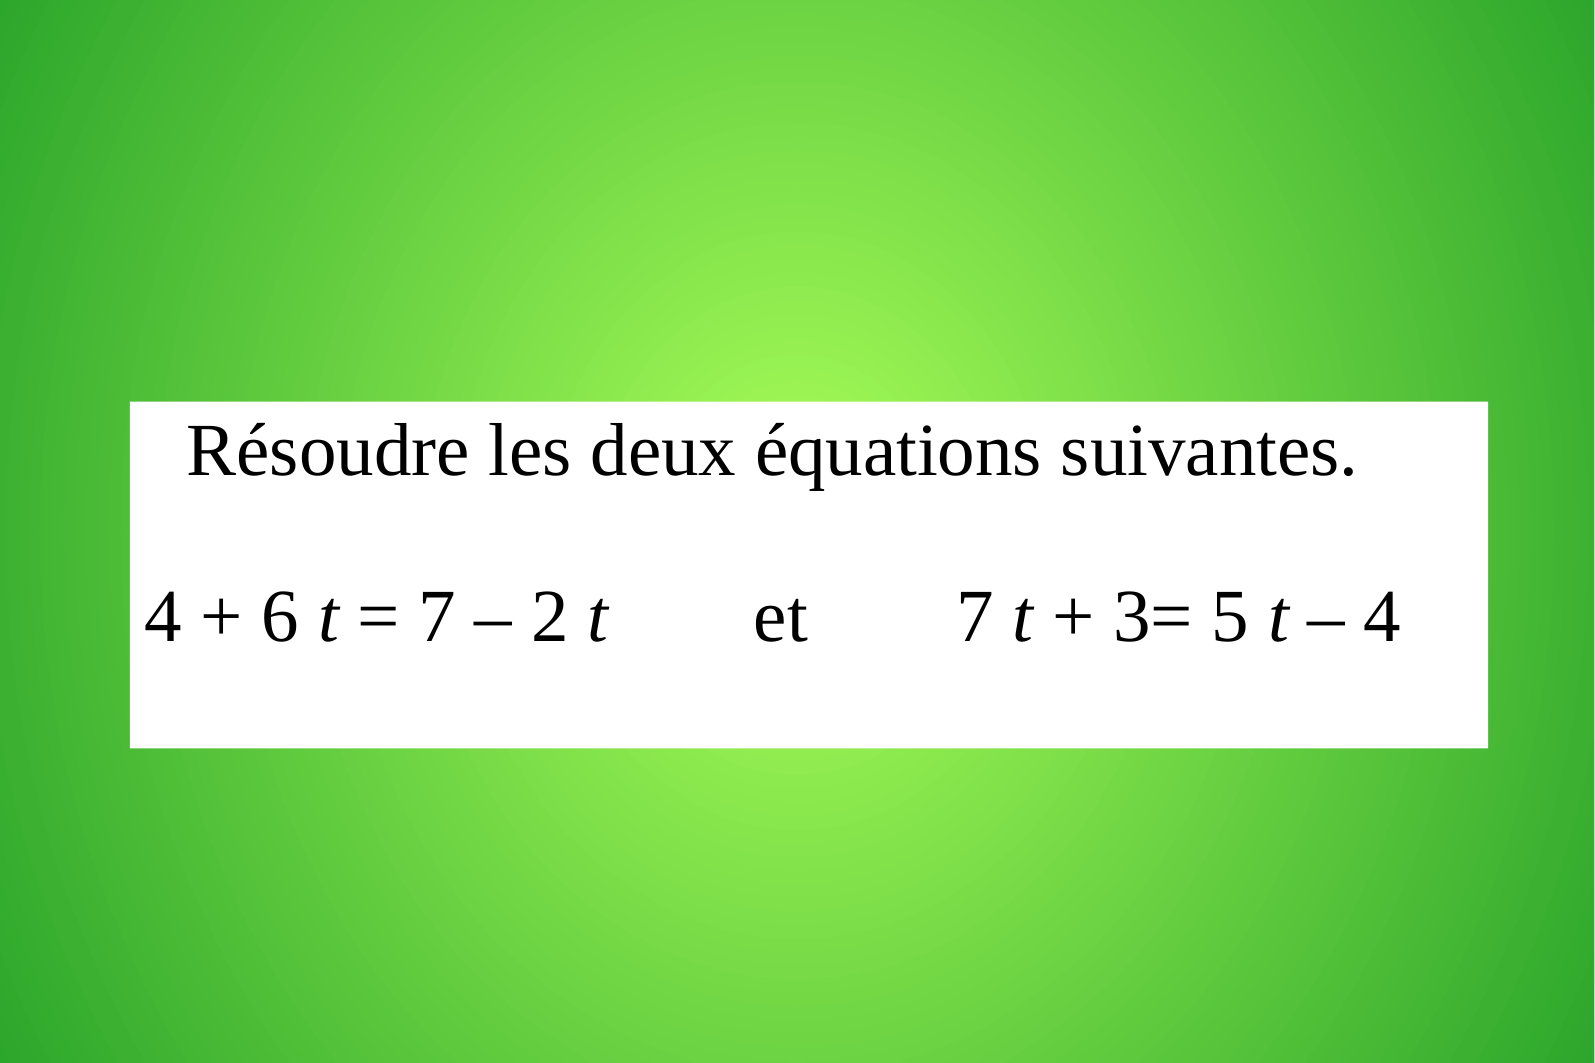

Résoudre les deux équations suivantes.
4 + 6 t = 7 – 2 t		 et			7 t + 3= 5 t – 4